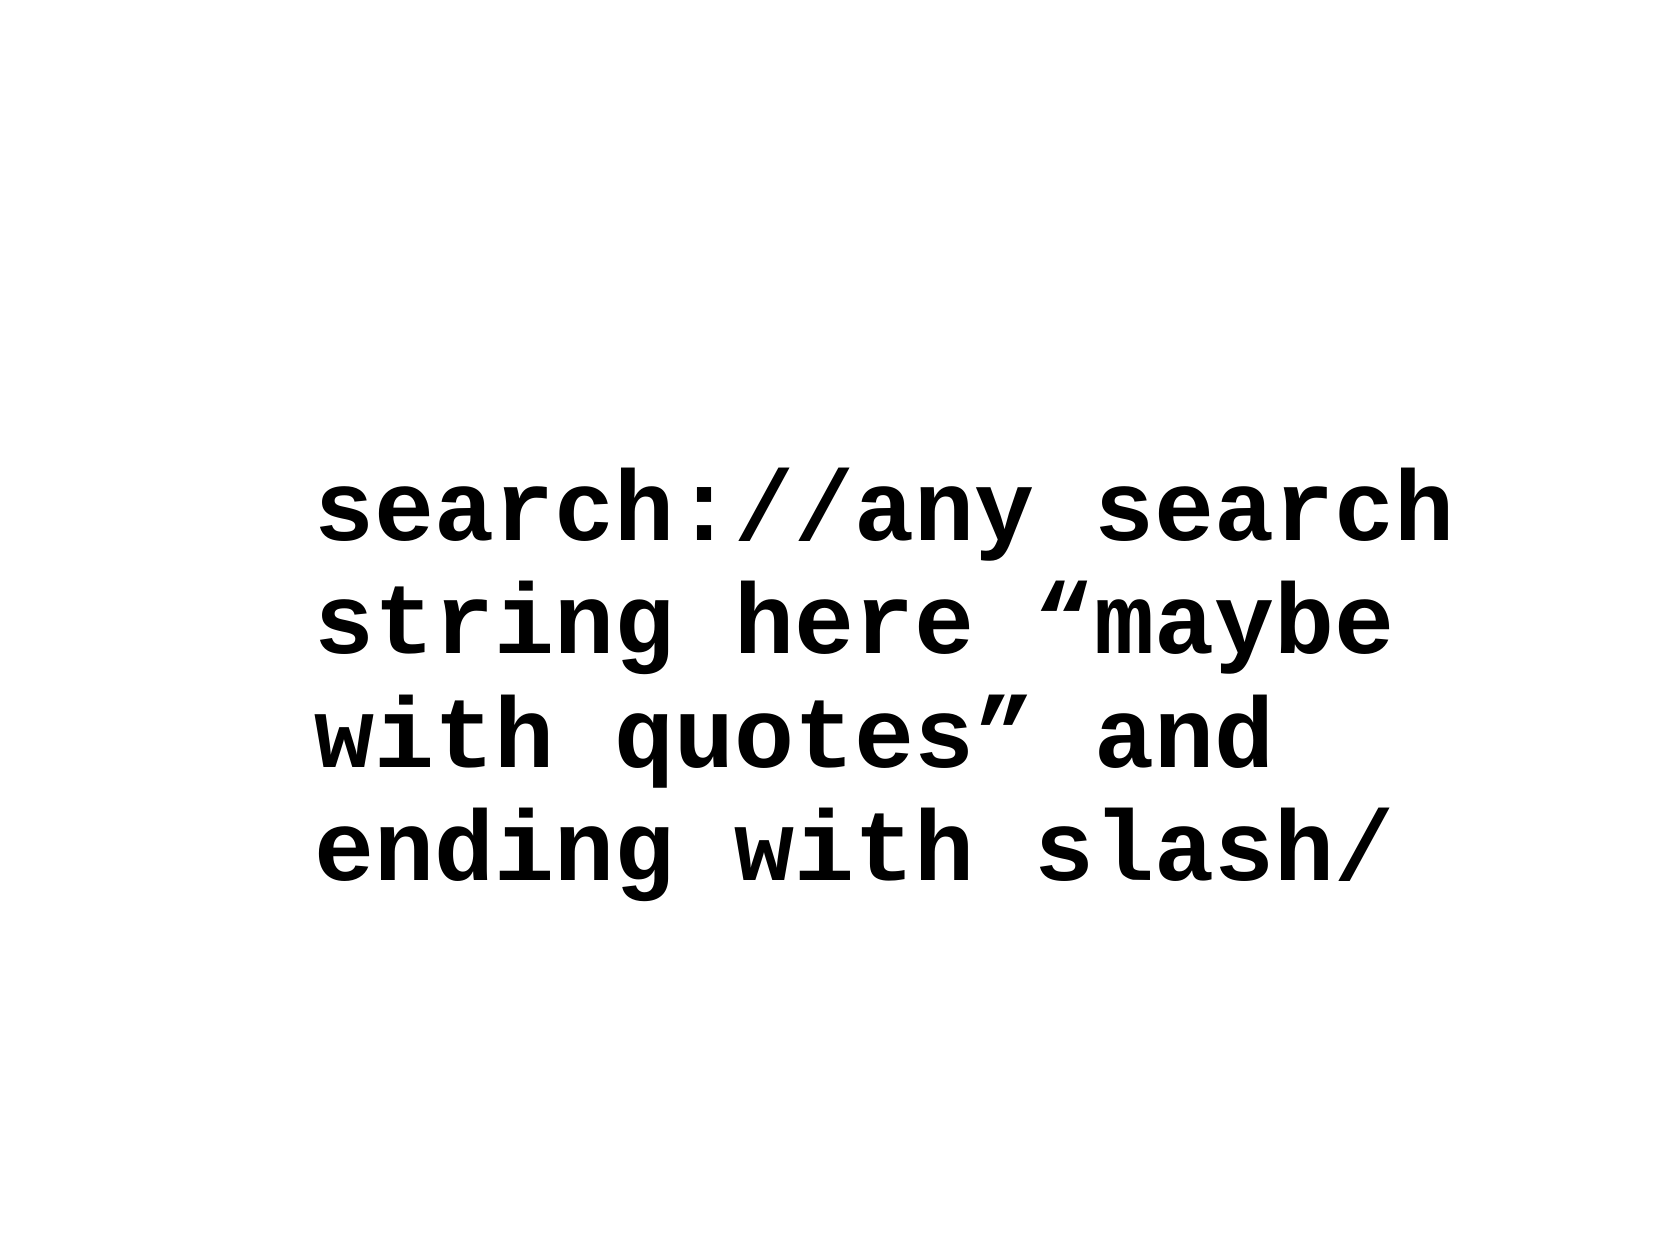

search://any search
string here “maybe
with quotes” and
ending with slash/